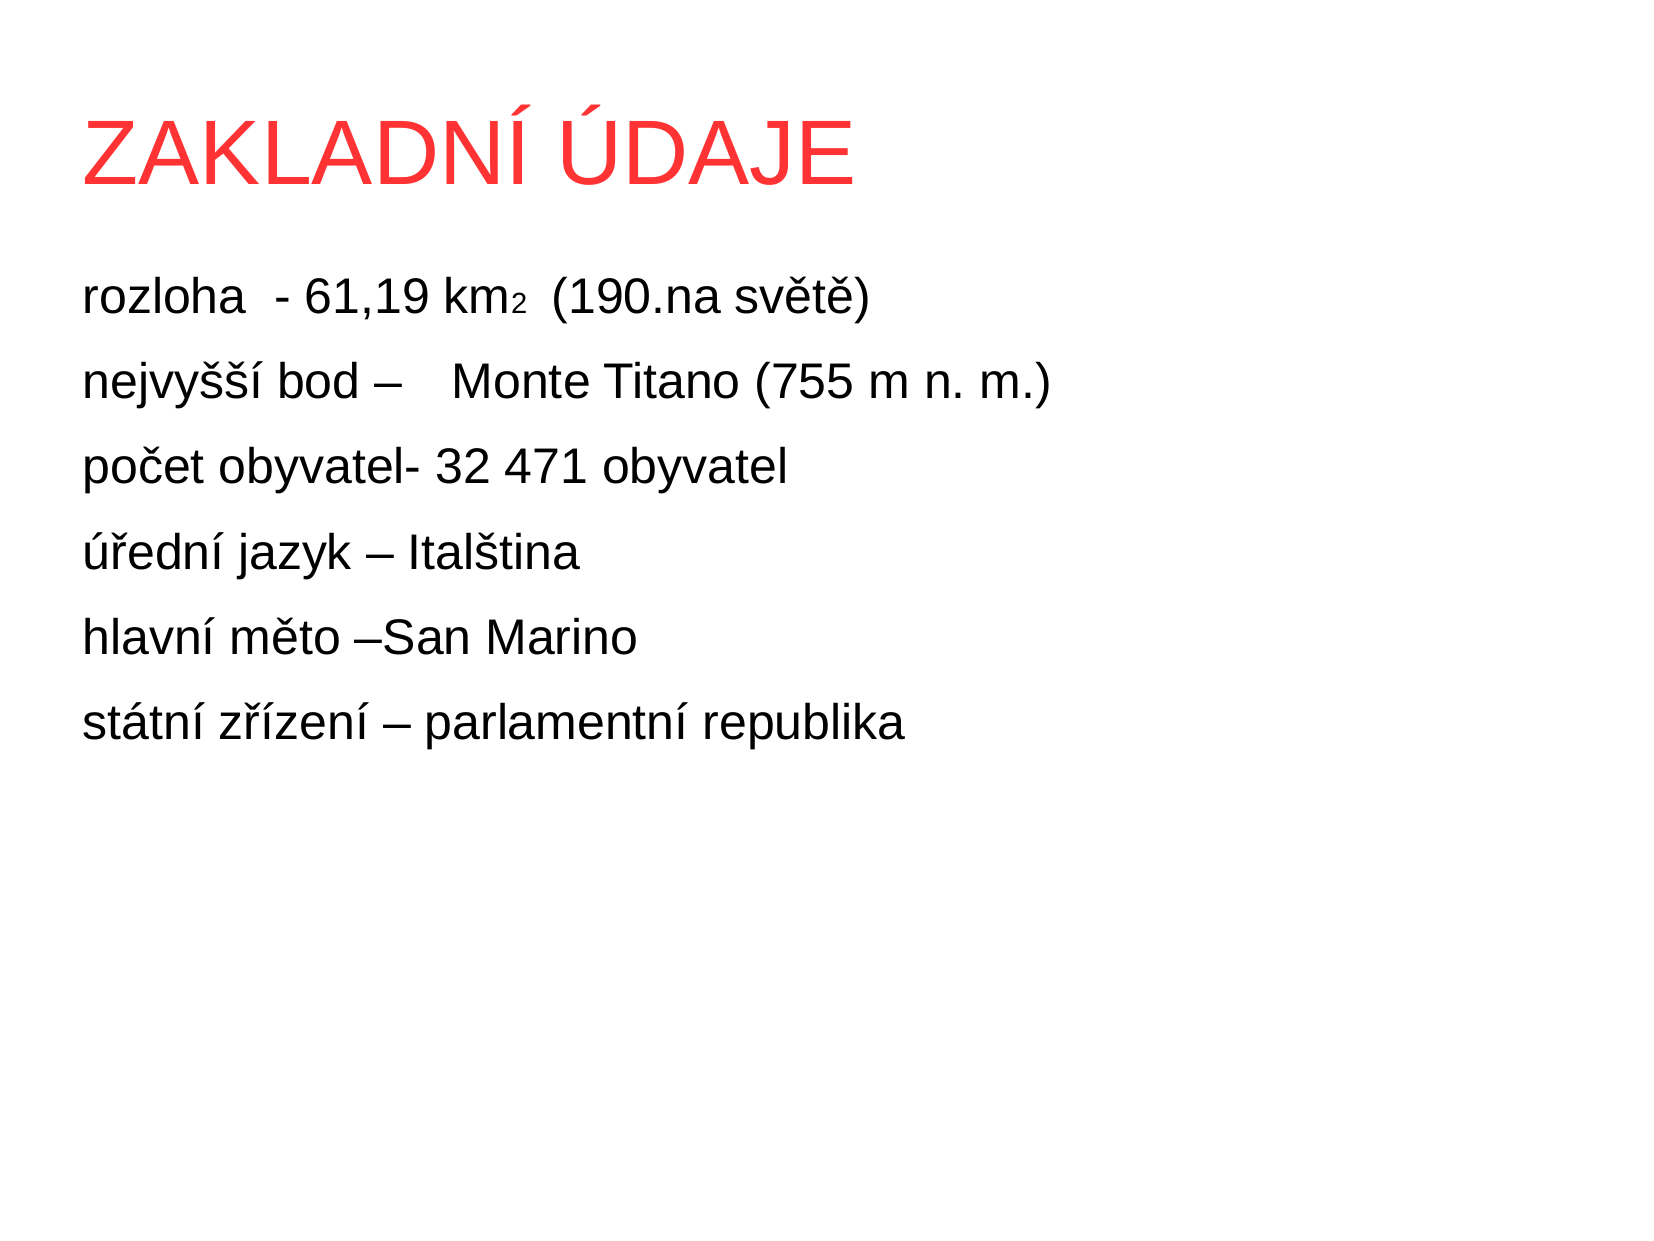

# ZAKLADNÍ ÚDAJE
rozloha - 61,19 km2 (190.na světě)
nejvyšší bod – 	Monte Titano (755 m n. m.)
počet obyvatel- 32 471 obyvatel
úřední jazyk – Italština
hlavní měto –San Marino
státní zřízení – parlamentní republika